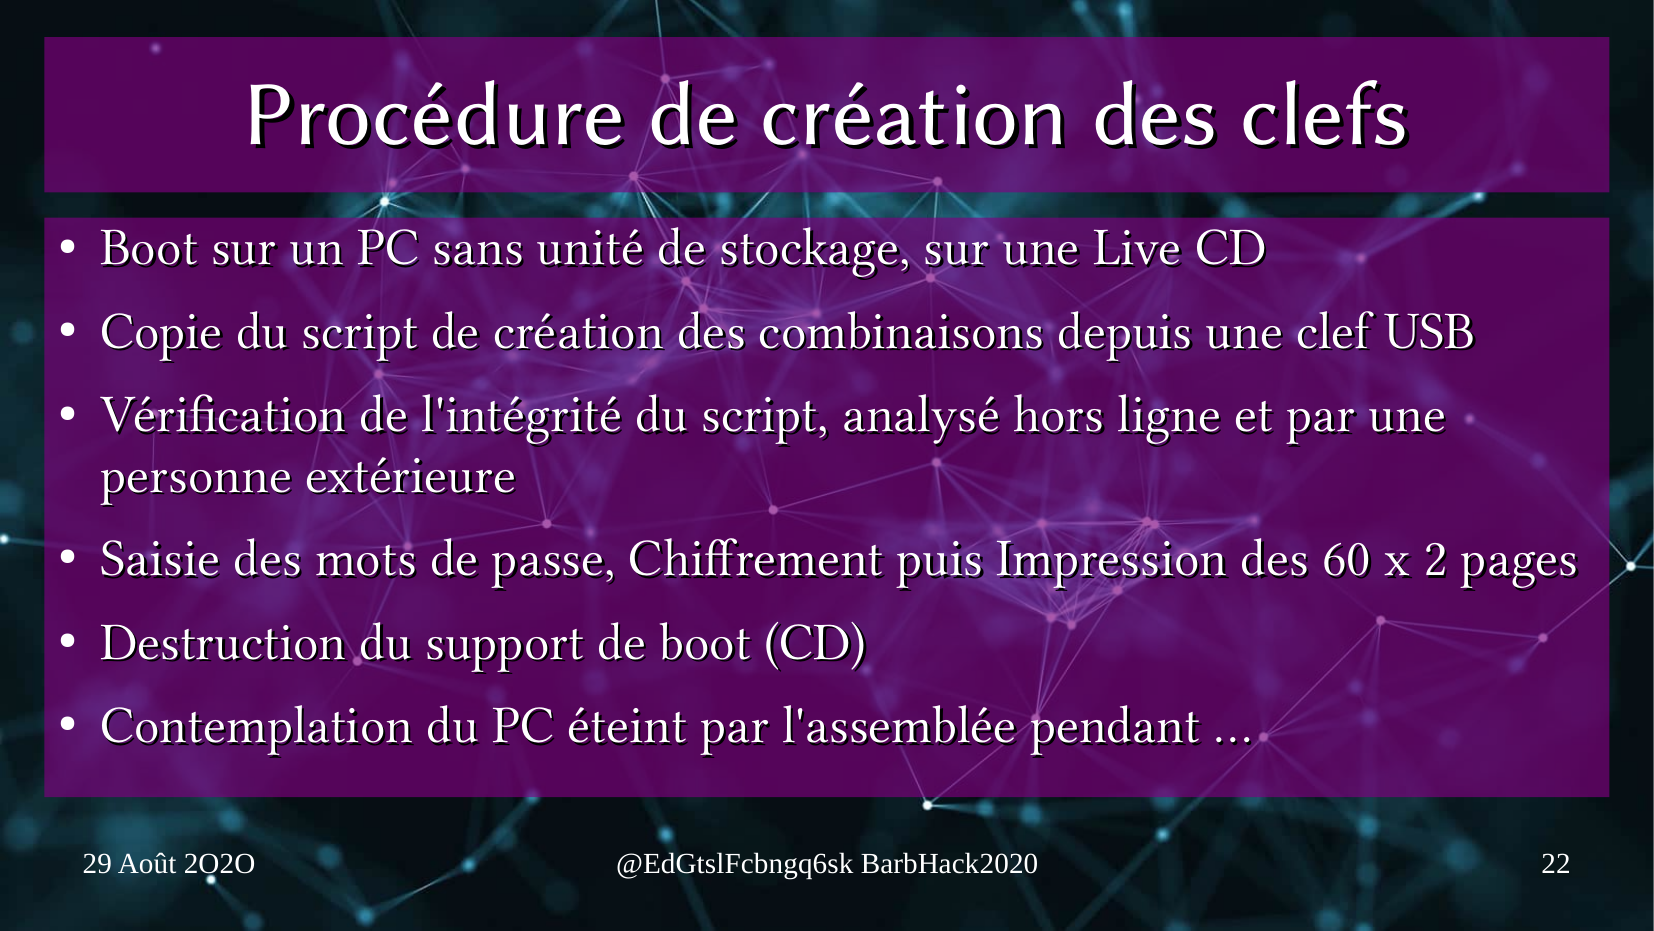

# Procédure de création des clefs
Boot sur un PC sans unité de stockage, sur une Live CD
Copie du script de création des combinaisons depuis une clef USB
Vérification de l'intégrité du script, analysé hors ligne et par une personne extérieure
Saisie des mots de passe, Chiffrement puis Impression des 60 x 2 pages
Destruction du support de boot (CD)
Contemplation du PC éteint par l'assemblée pendant ...
29 Août 2O2O
@EdGtslFcbngq6sk BarbHack2020
22